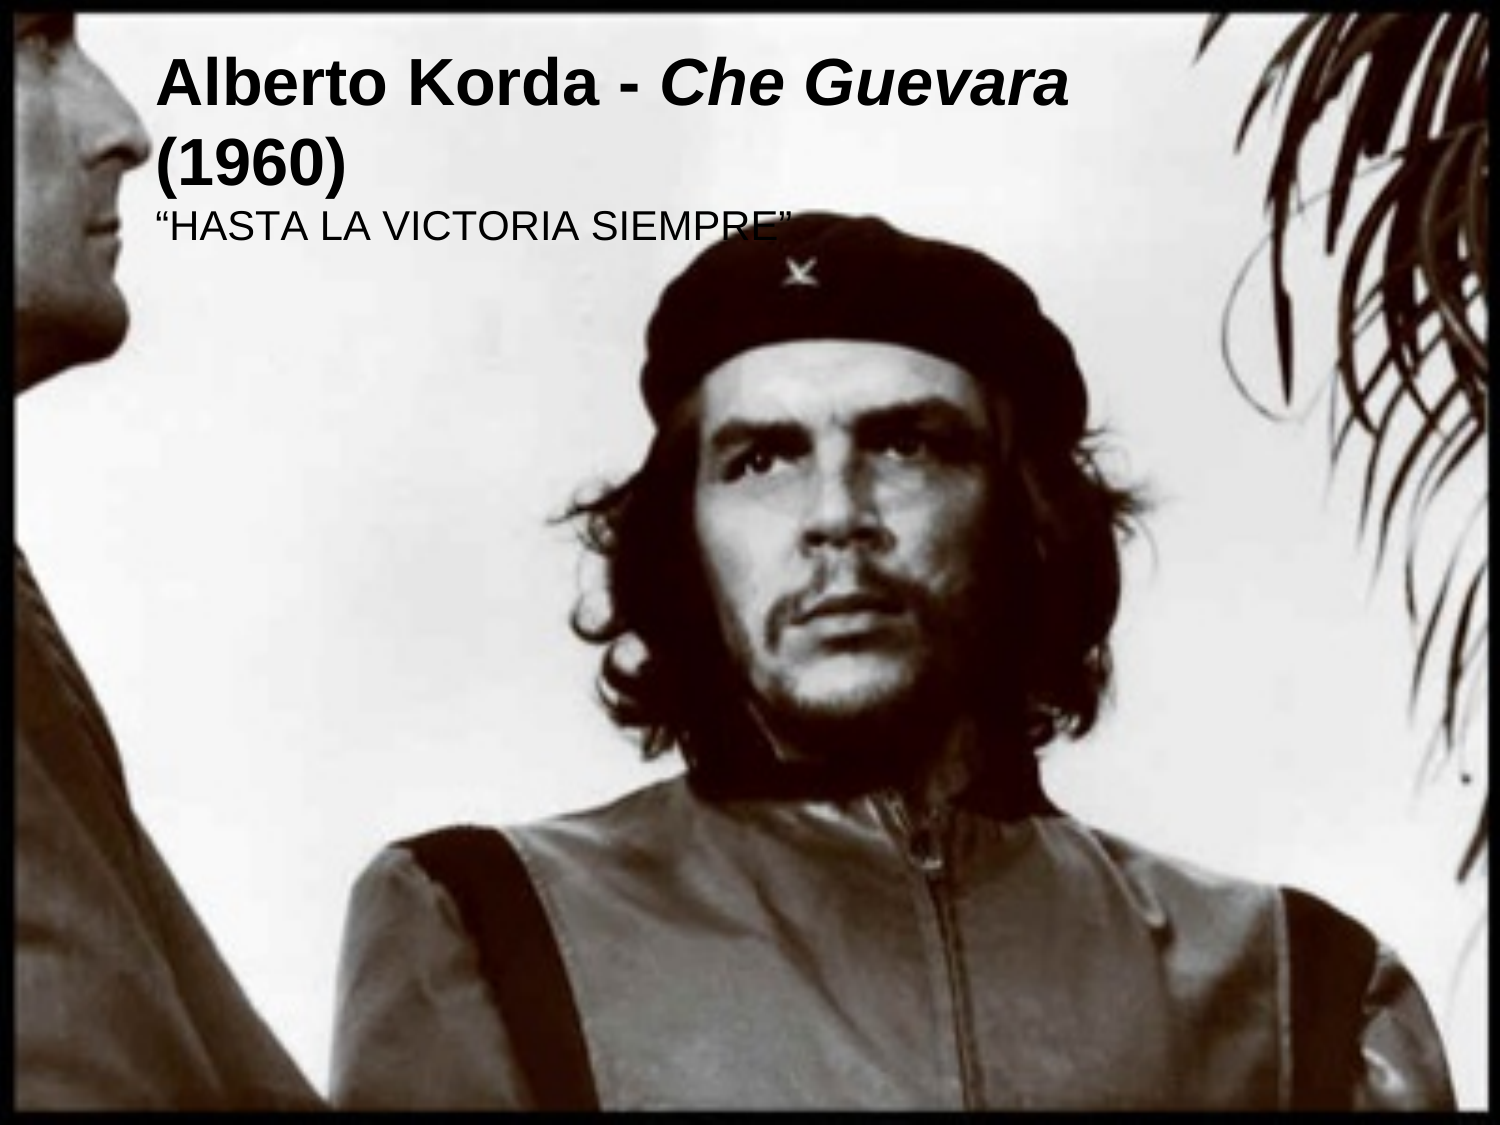

Alberto Korda - Che Guevara (1960)
“HASTA LA VICTORIA SIEMPRE”